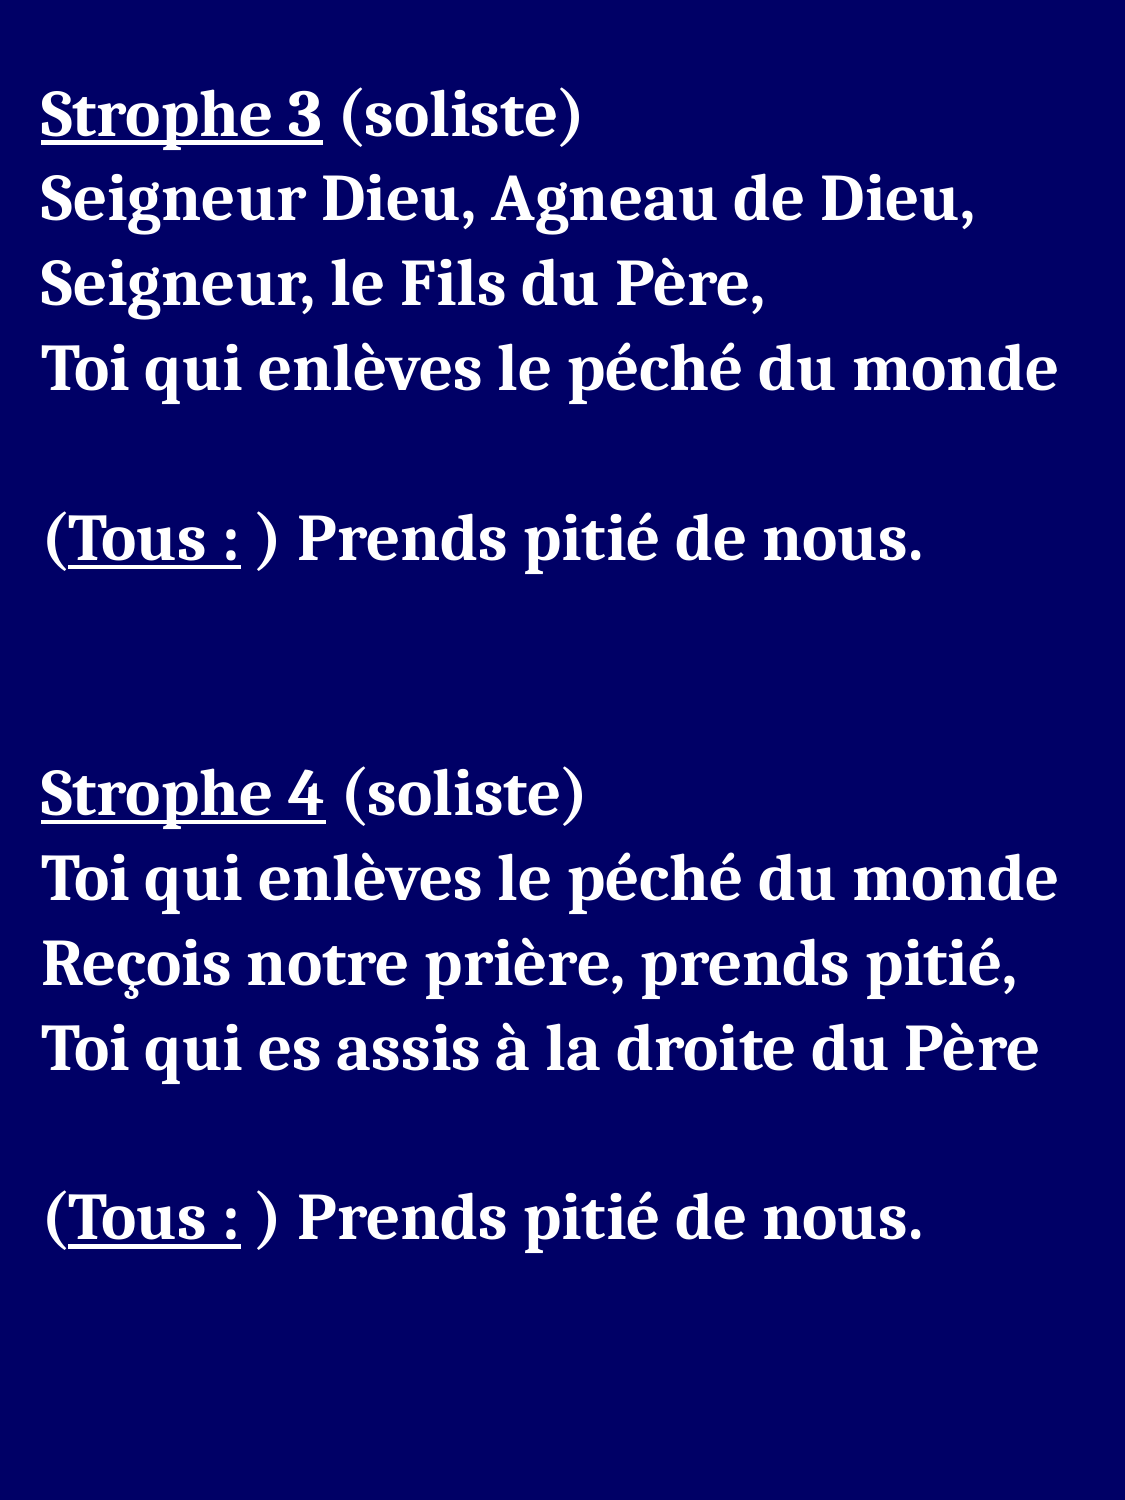

Strophe 3 (soliste)
Seigneur Dieu, Agneau de Dieu,
Seigneur, le Fils du Père,
Toi qui enlèves le péché du monde
(Tous : ) Prends pitié de nous.
Strophe 4 (soliste)
Toi qui enlèves le péché du monde
Reçois notre prière, prends pitié,
Toi qui es assis à la droite du Père
(Tous : ) Prends pitié de nous.